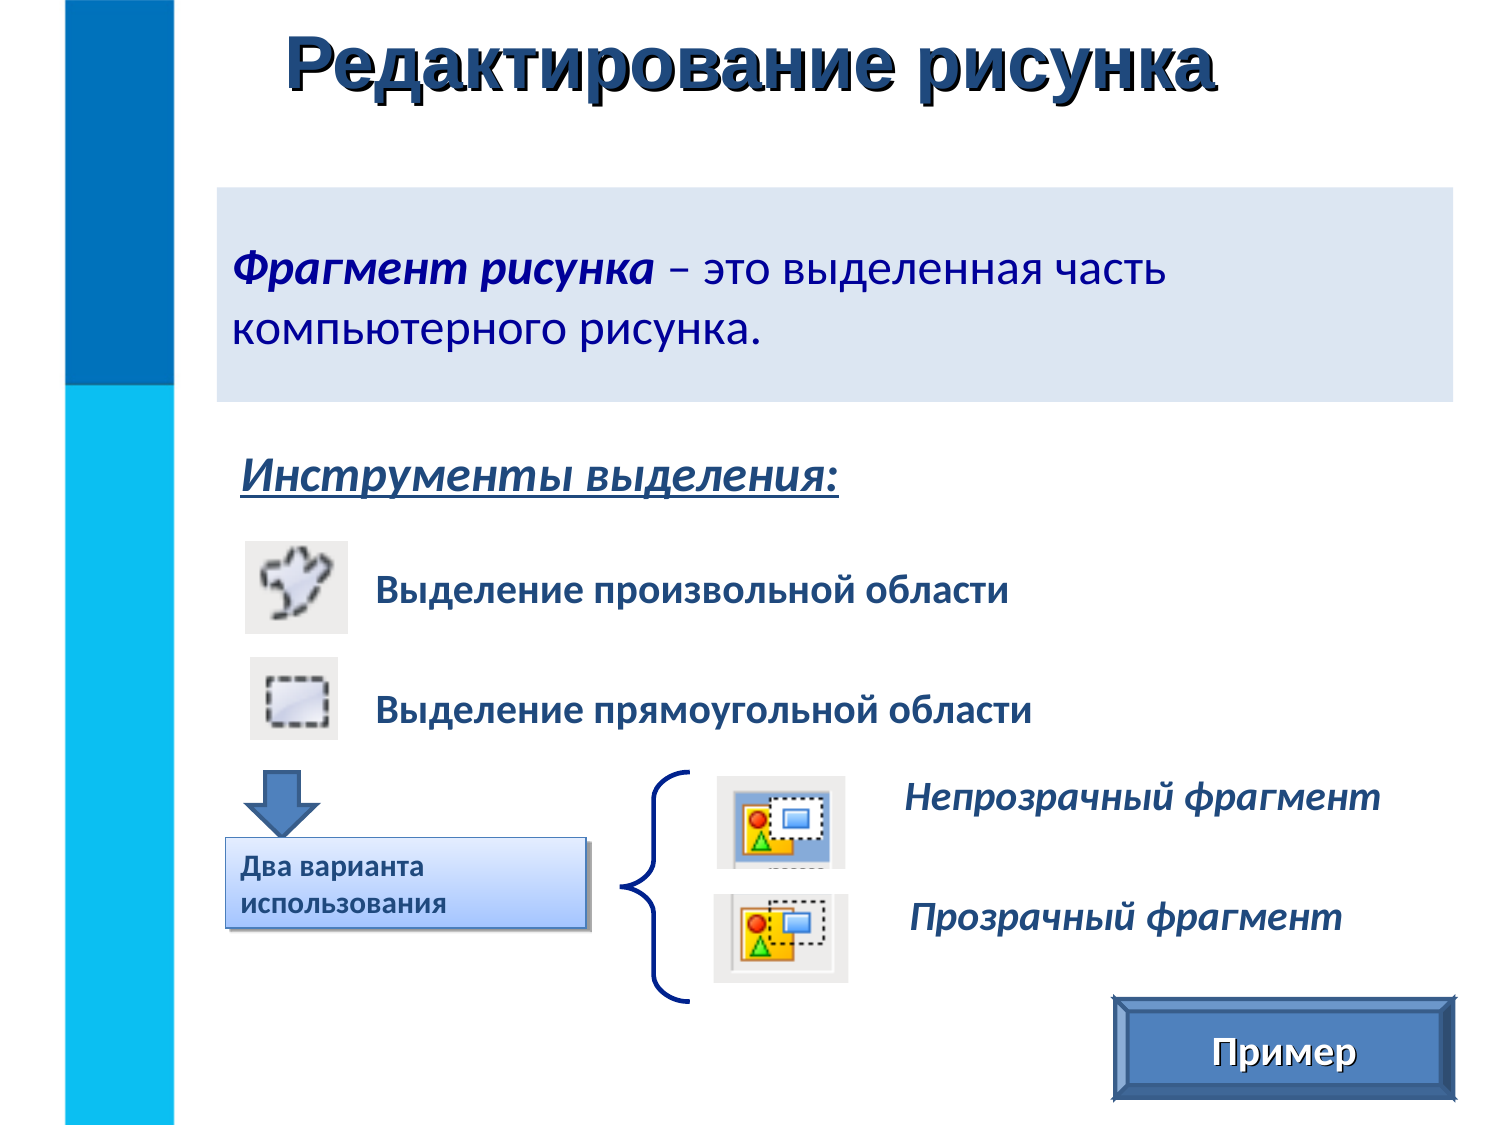

# Редактирование рисунка
Фрагмент рисунка – это выделенная часть компьютерного рисунка.
Инструменты выделения:
Выделение произвольной области
Выделение прямоугольной области
Непрозрачный фрагмент
Два варианта использования
Прозрачный фрагмент
Пример